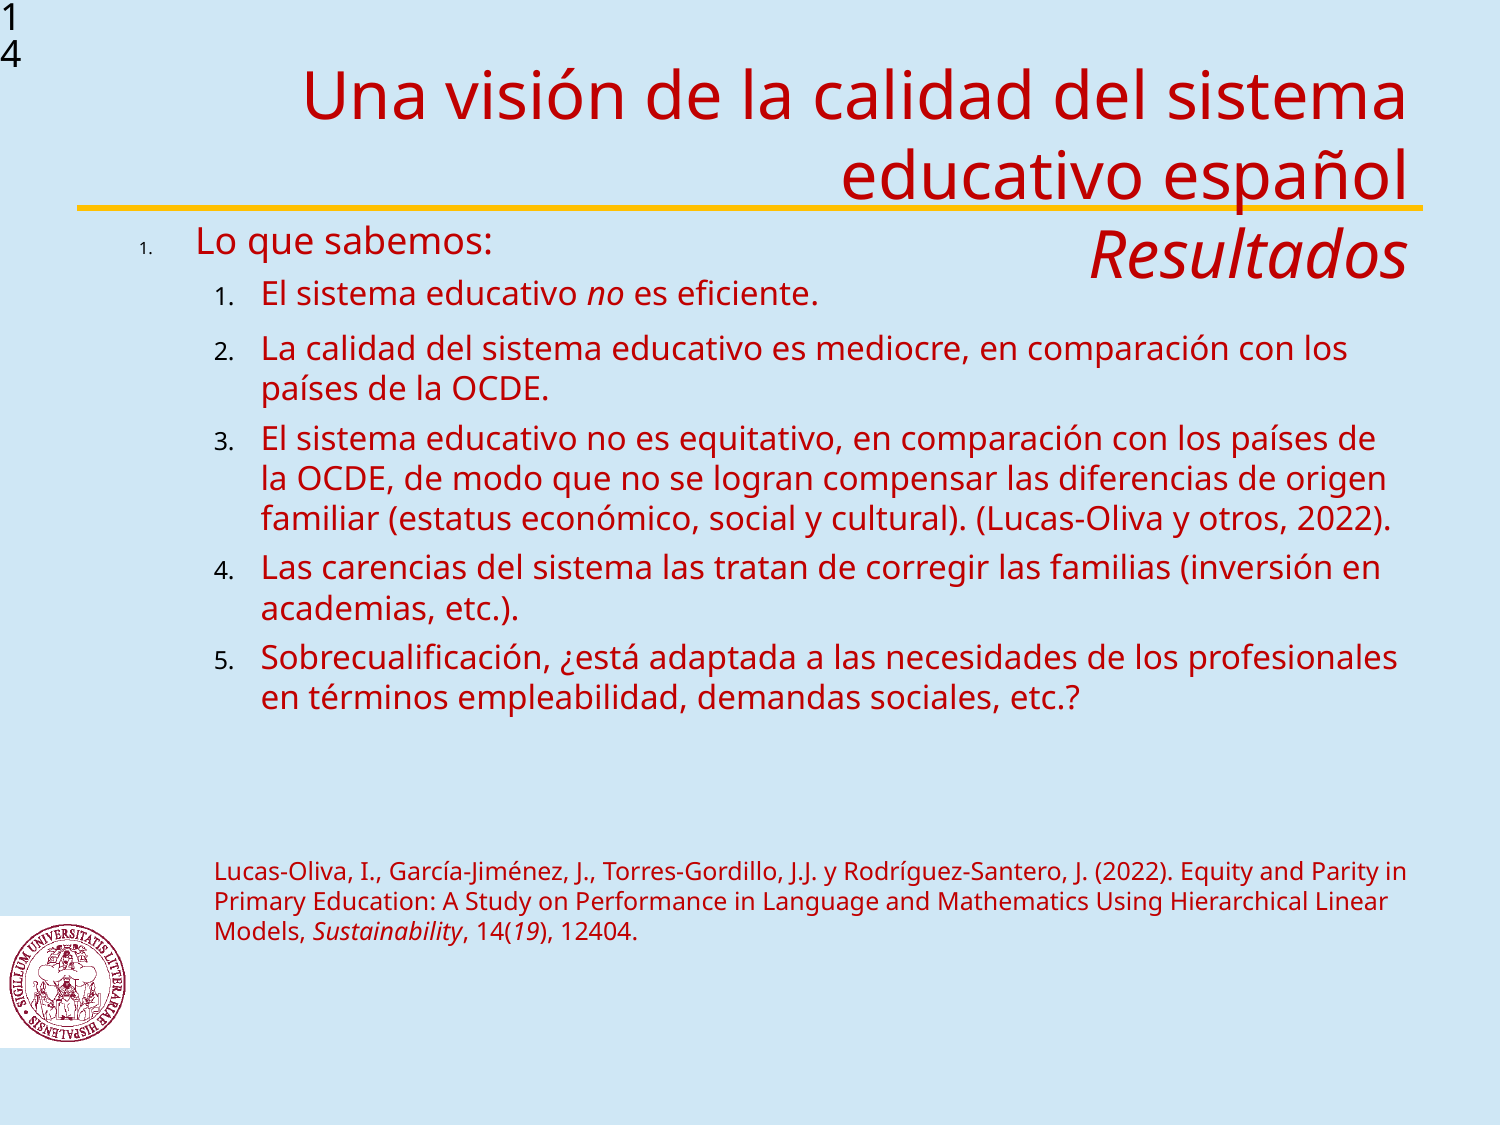

# Una visión de la calidad del sistema educativo español Resultados
Lo que sabemos:
El sistema educativo no es eficiente.
La calidad del sistema educativo es mediocre, en comparación con los países de la OCDE.
El sistema educativo no es equitativo, en comparación con los países de la OCDE, de modo que no se logran compensar las diferencias de origen familiar (estatus económico, social y cultural). (Lucas-Oliva y otros, 2022).
Las carencias del sistema las tratan de corregir las familias (inversión en academias, etc.).
Sobrecualificación, ¿está adaptada a las necesidades de los profesionales en términos empleabilidad, demandas sociales, etc.?
Lucas-Oliva, I., García-Jiménez, J., Torres-Gordillo, J.J. y Rodríguez-Santero, J. (2022). Equity and Parity in Primary Education: A Study on Performance in Language and Mathematics Using Hierarchical Linear Models, Sustainability, 14(19), 12404.